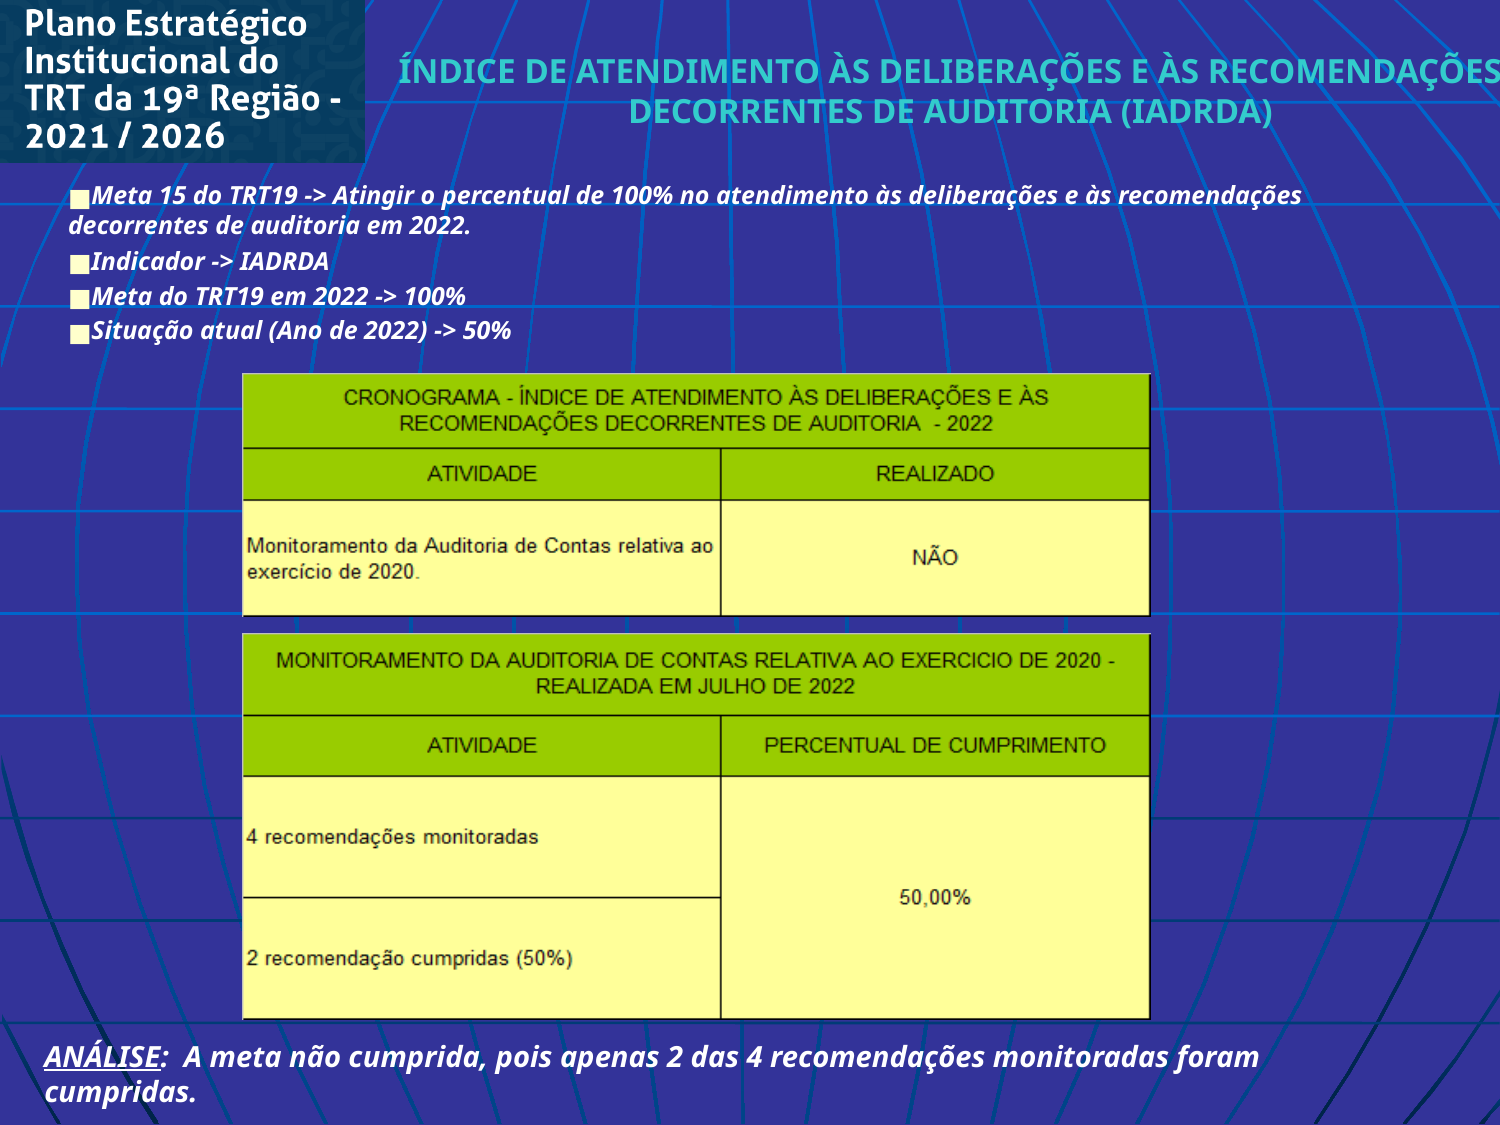

ÍNDICE DE ATENDIMENTO ÀS DELIBERAÇÕES E ÀS RECOMENDAÇÕES DECORRENTES DE AUDITORIA (IADRDA)
Meta 15 do TRT19 -> Atingir o percentual de 100% no atendimento às deliberações e às recomendações decorrentes de auditoria em 2022.
Indicador -> IADRDA
Meta do TRT19 em 2022 -> 100%
Situação atual (Ano de 2022) -> 50%
ANÁLISE: A meta não cumprida, pois apenas 2 das 4 recomendações monitoradas foram cumpridas.